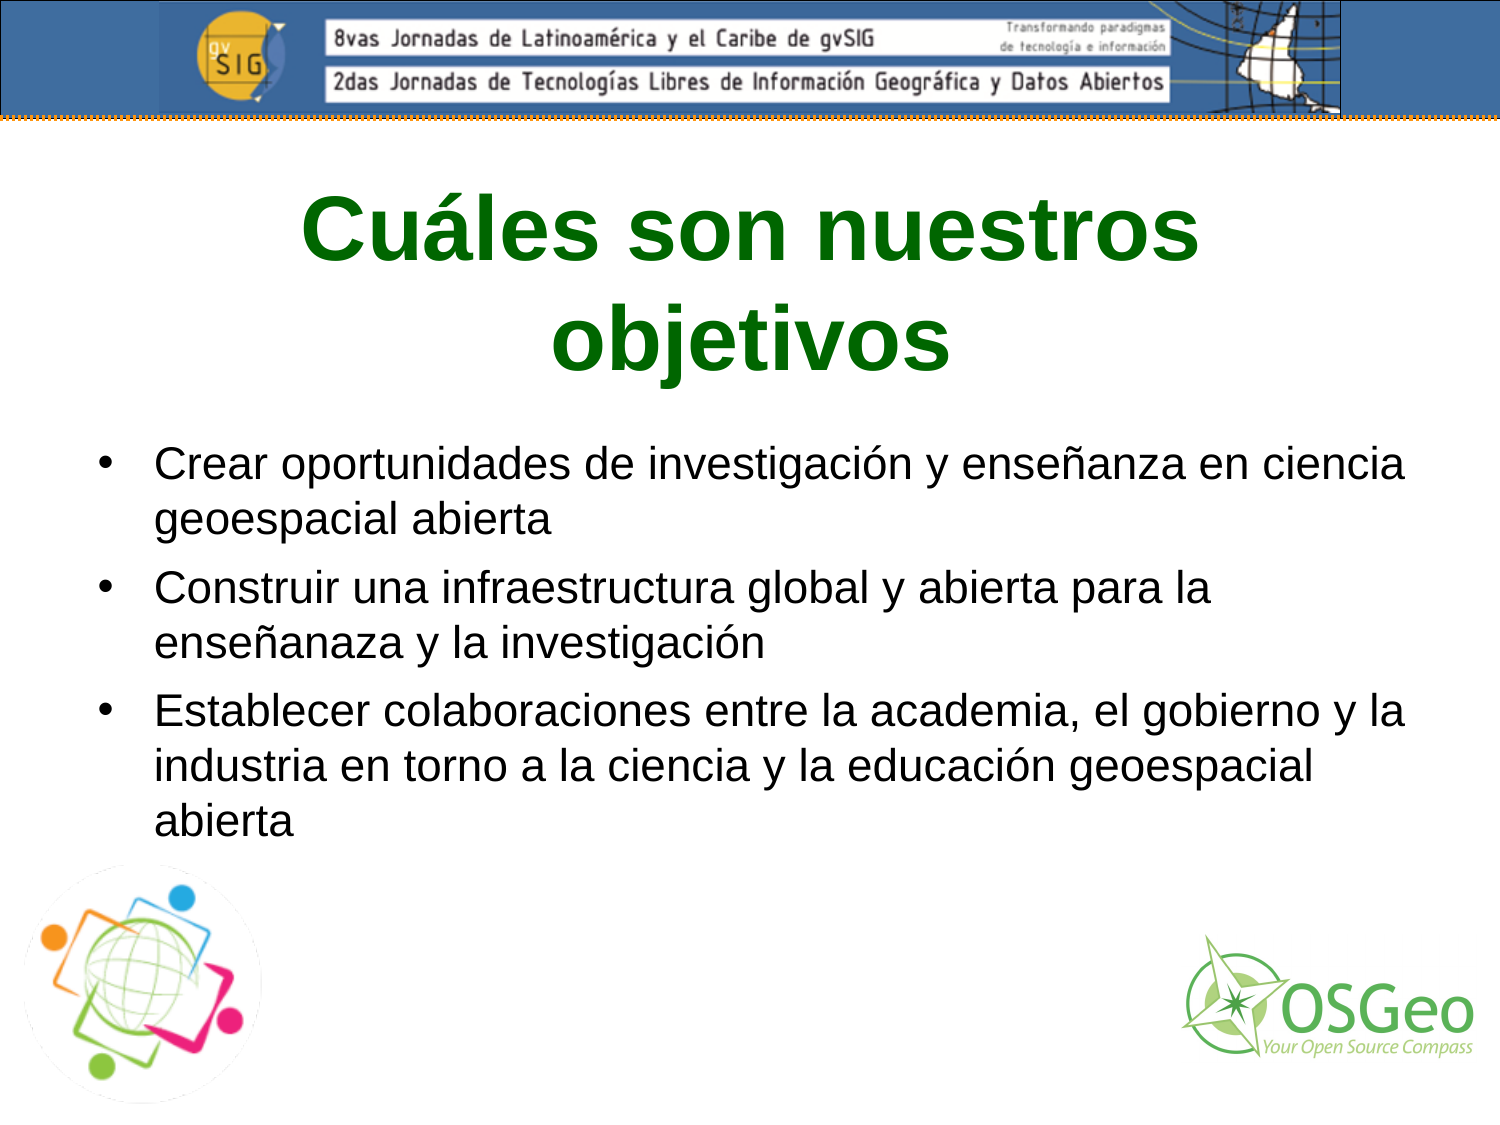

# Cuáles son nuestros objetivos
Crear oportunidades de investigación y enseñanza en ciencia geoespacial abierta
Construir una infraestructura global y abierta para la enseñanaza y la investigación
Establecer colaboraciones entre la academia, el gobierno y la industria en torno a la ciencia y la educación geoespacial abierta